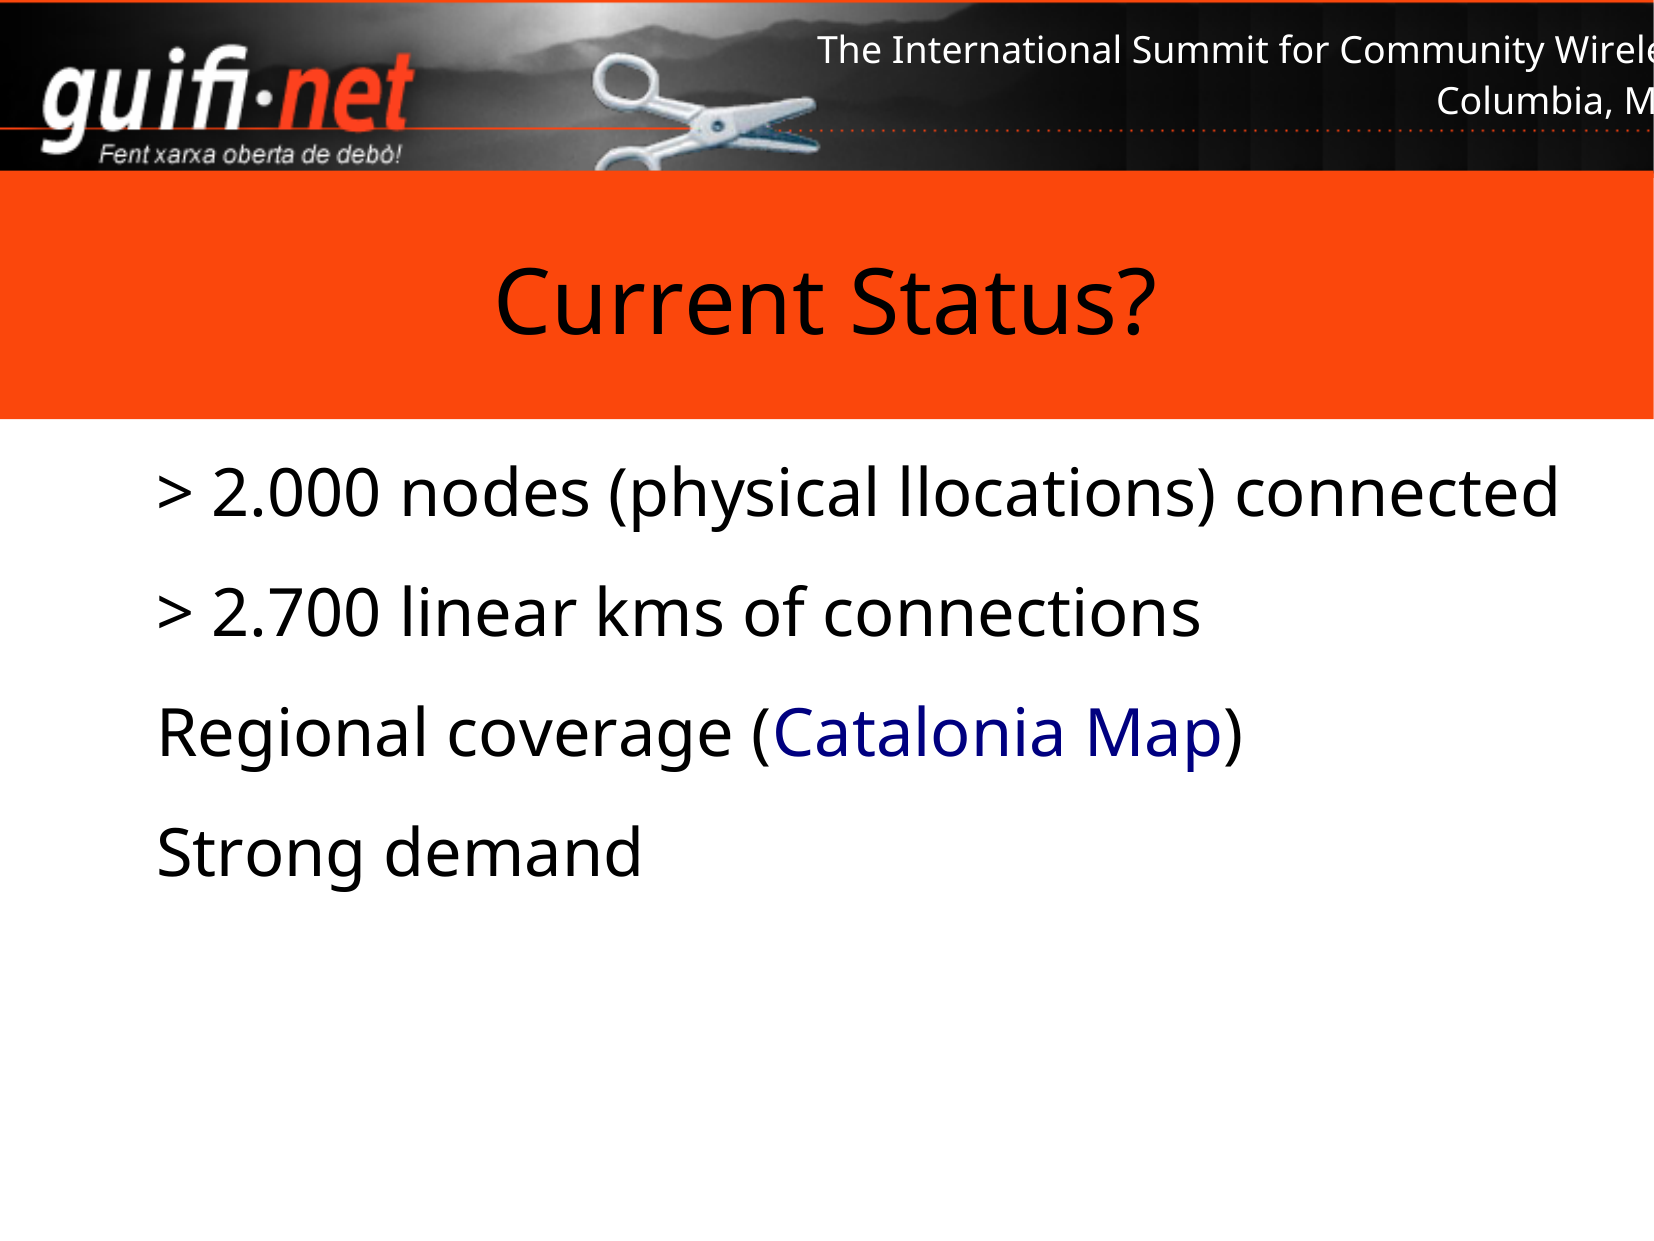

# Current Status?
> 2.000 nodes (physical llocations) connected
> 2.700 linear kms of connections
Regional coverage (Catalonia Map)
Strong demand